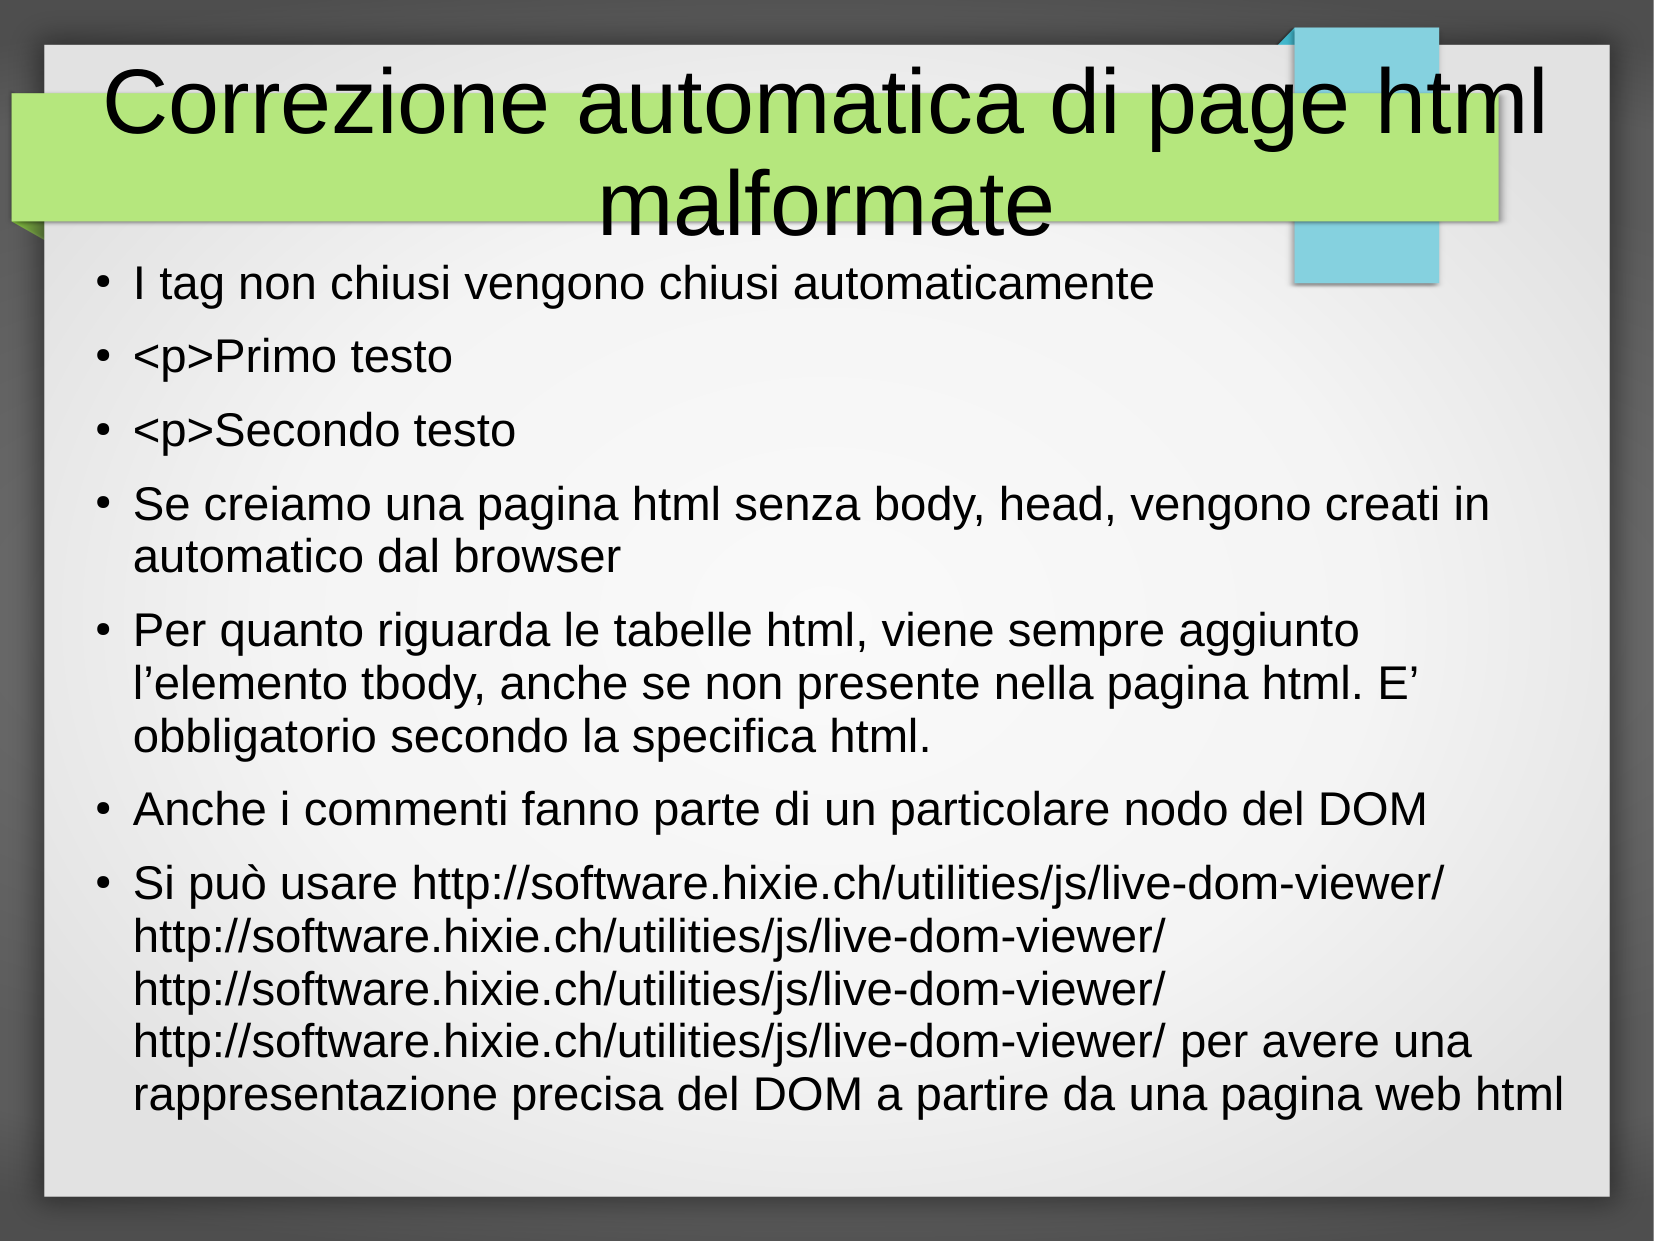

# Correzione automatica di page html malformate
I tag non chiusi vengono chiusi automaticamente
<p>Primo testo
<p>Secondo testo
Se creiamo una pagina html senza body, head, vengono creati in automatico dal browser
Per quanto riguarda le tabelle html, viene sempre aggiunto l’elemento tbody, anche se non presente nella pagina html. E’ obbligatorio secondo la specifica html.
Anche i commenti fanno parte di un particolare nodo del DOM
Si può usare http://software.hixie.ch/utilities/js/live-dom-viewer/http://software.hixie.ch/utilities/js/live-dom-viewer/http://software.hixie.ch/utilities/js/live-dom-viewer/http://software.hixie.ch/utilities/js/live-dom-viewer/ per avere una rappresentazione precisa del DOM a partire da una pagina web html